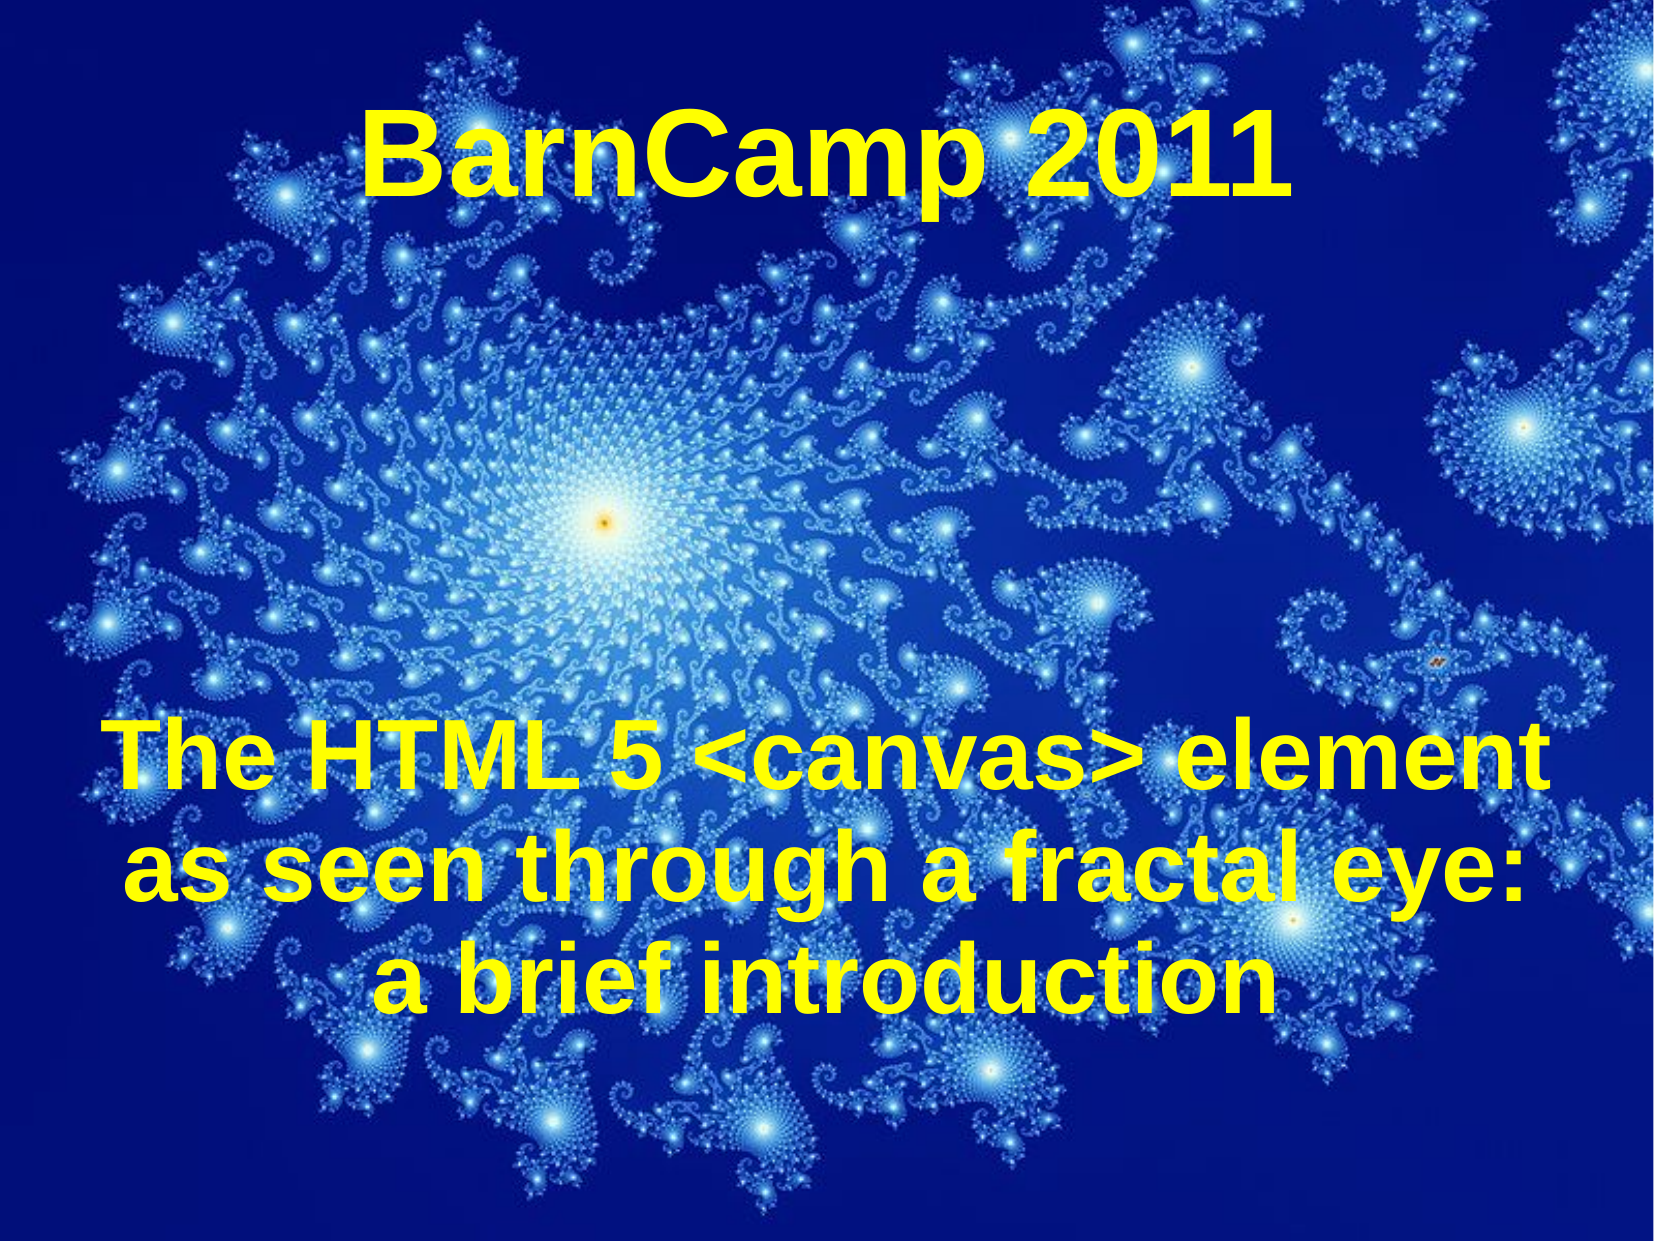

# BarnCamp 2011
The HTML 5 <canvas> element as seen through a fractal eye: a brief introduction